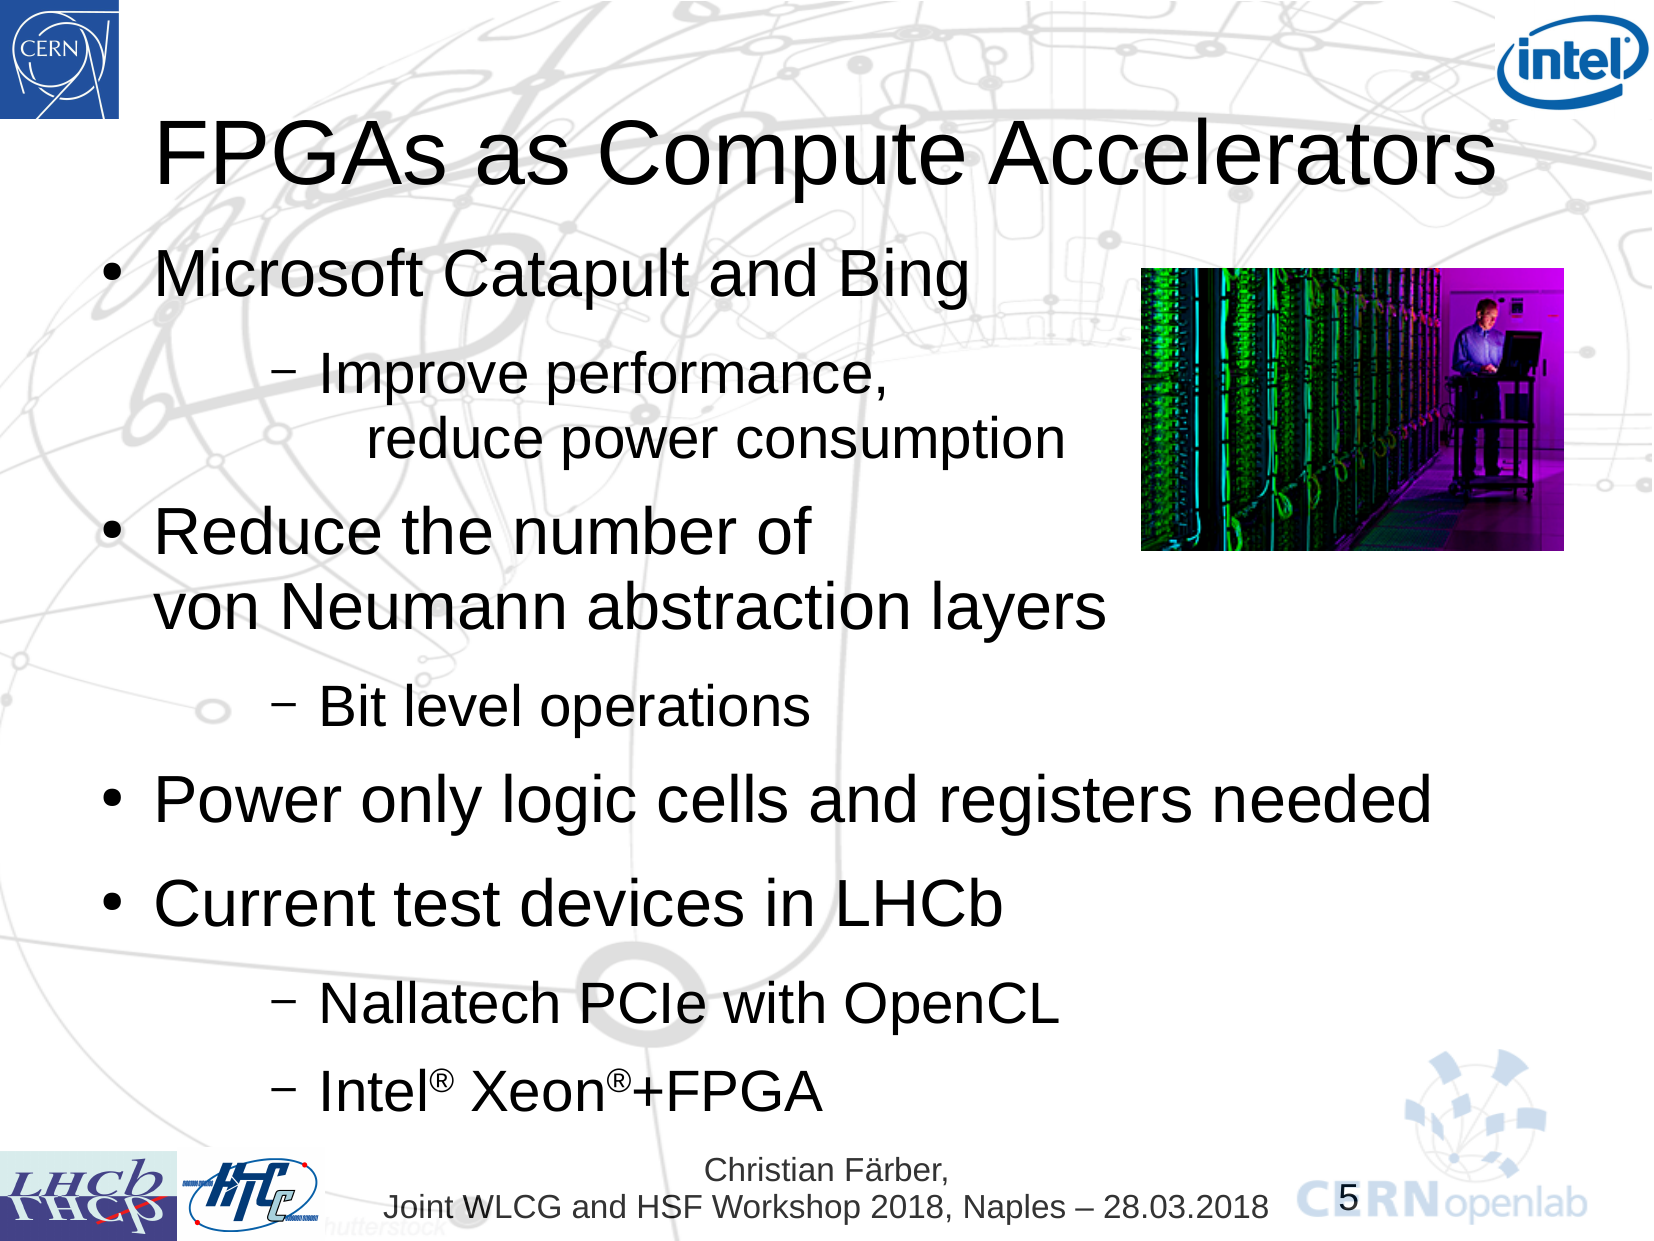

# FPGAs as Compute Accelerators
Microsoft Catapult and Bing
Improve performance, reduce power consumption
Reduce the number of von Neumann abstraction layers
Bit level operations
Power only logic cells and registers needed
Current test devices in LHCb
Nallatech PCIe with OpenCL
Intel® Xeon®+FPGA